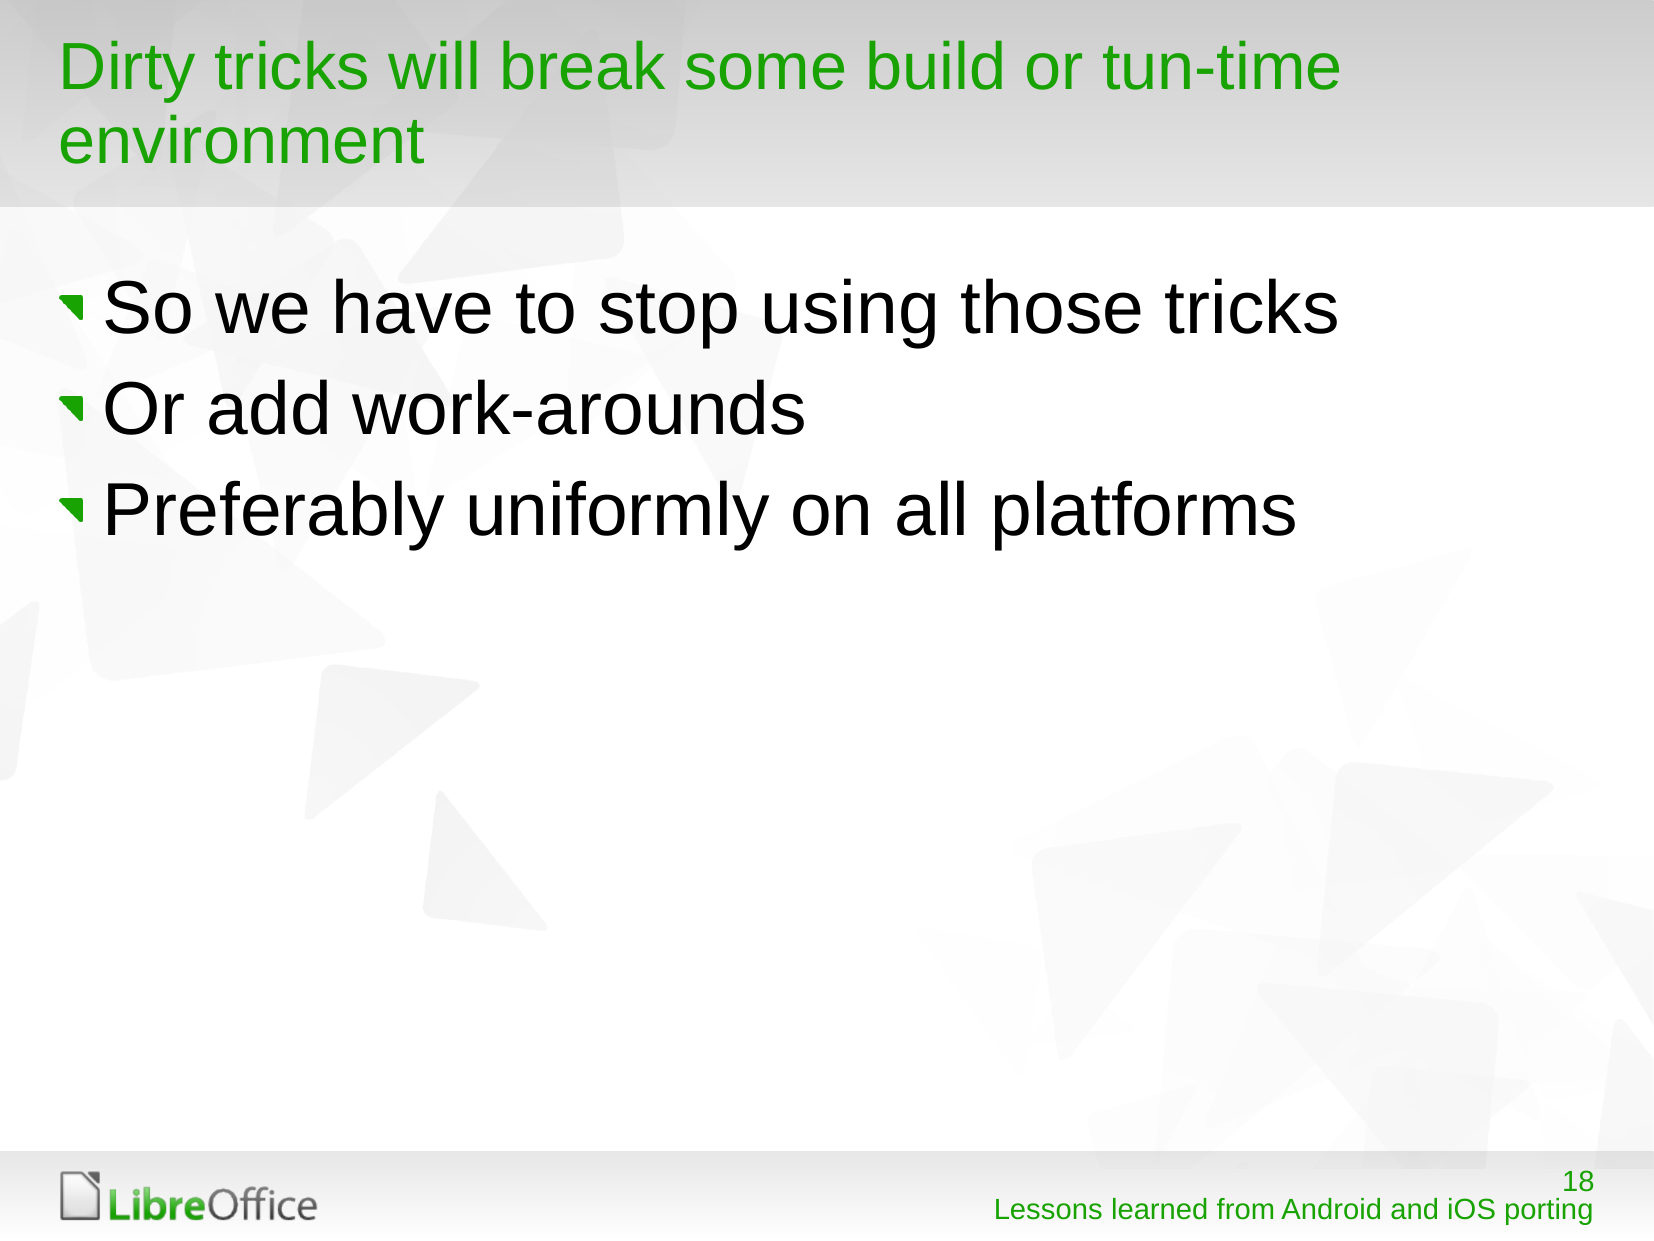

# Dirty tricks will break some build or tun-time environment
So we have to stop using those tricks
Or add work-arounds
Preferably uniformly on all platforms
18
Lessons learned from Android and iOS porting